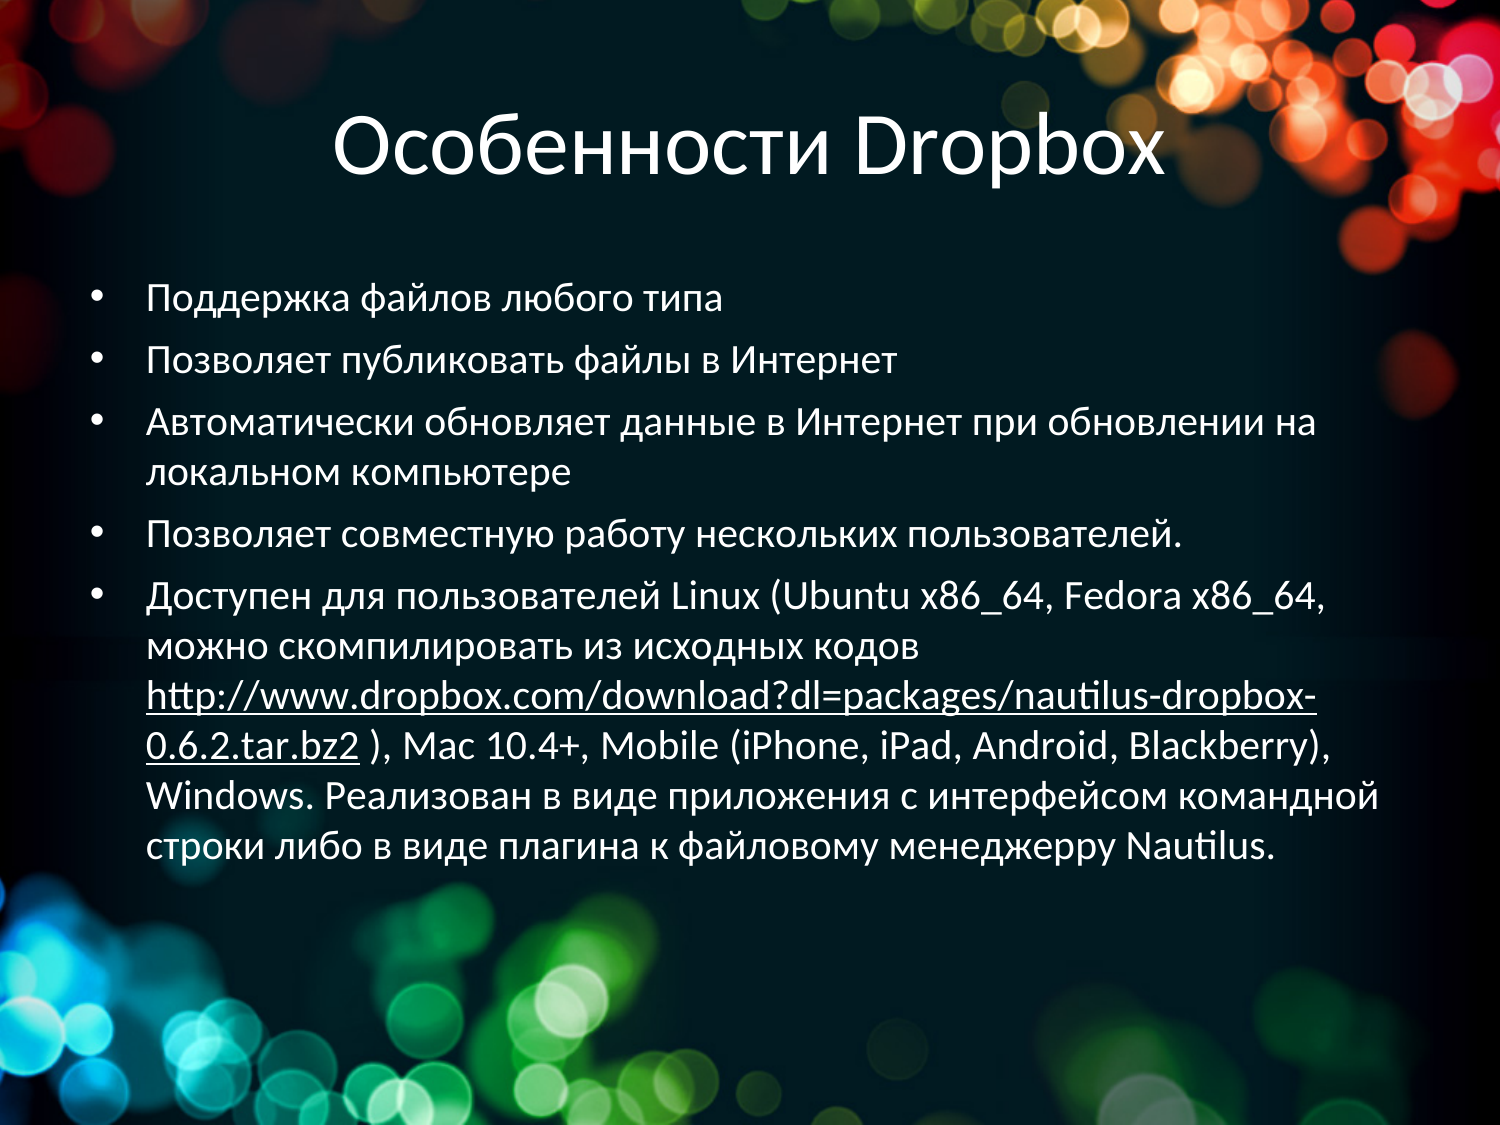

Особенности Dropbox
Поддержка файлов любого типа
Позволяет публиковать файлы в Интернет
Автоматически обновляет данные в Интернет при обновлении на локальном компьютере
Позволяет совместную работу нескольких пользователей.
Доступен для пользователей Linux (Ubuntu x86_64, Fedora x86_64, можно скомпилировать из исходных кодов http://www.dropbox.com/download?dl=packages/nautilus-dropbox-0.6.2.tar.bz2 ), Mac 10.4+, Mobile (iPhone, iPad, Android, Blackberry), Windows. Реализован в виде приложения с интерфейсом командной строки либо в виде плагина к файловому менеджерру Nautilus.